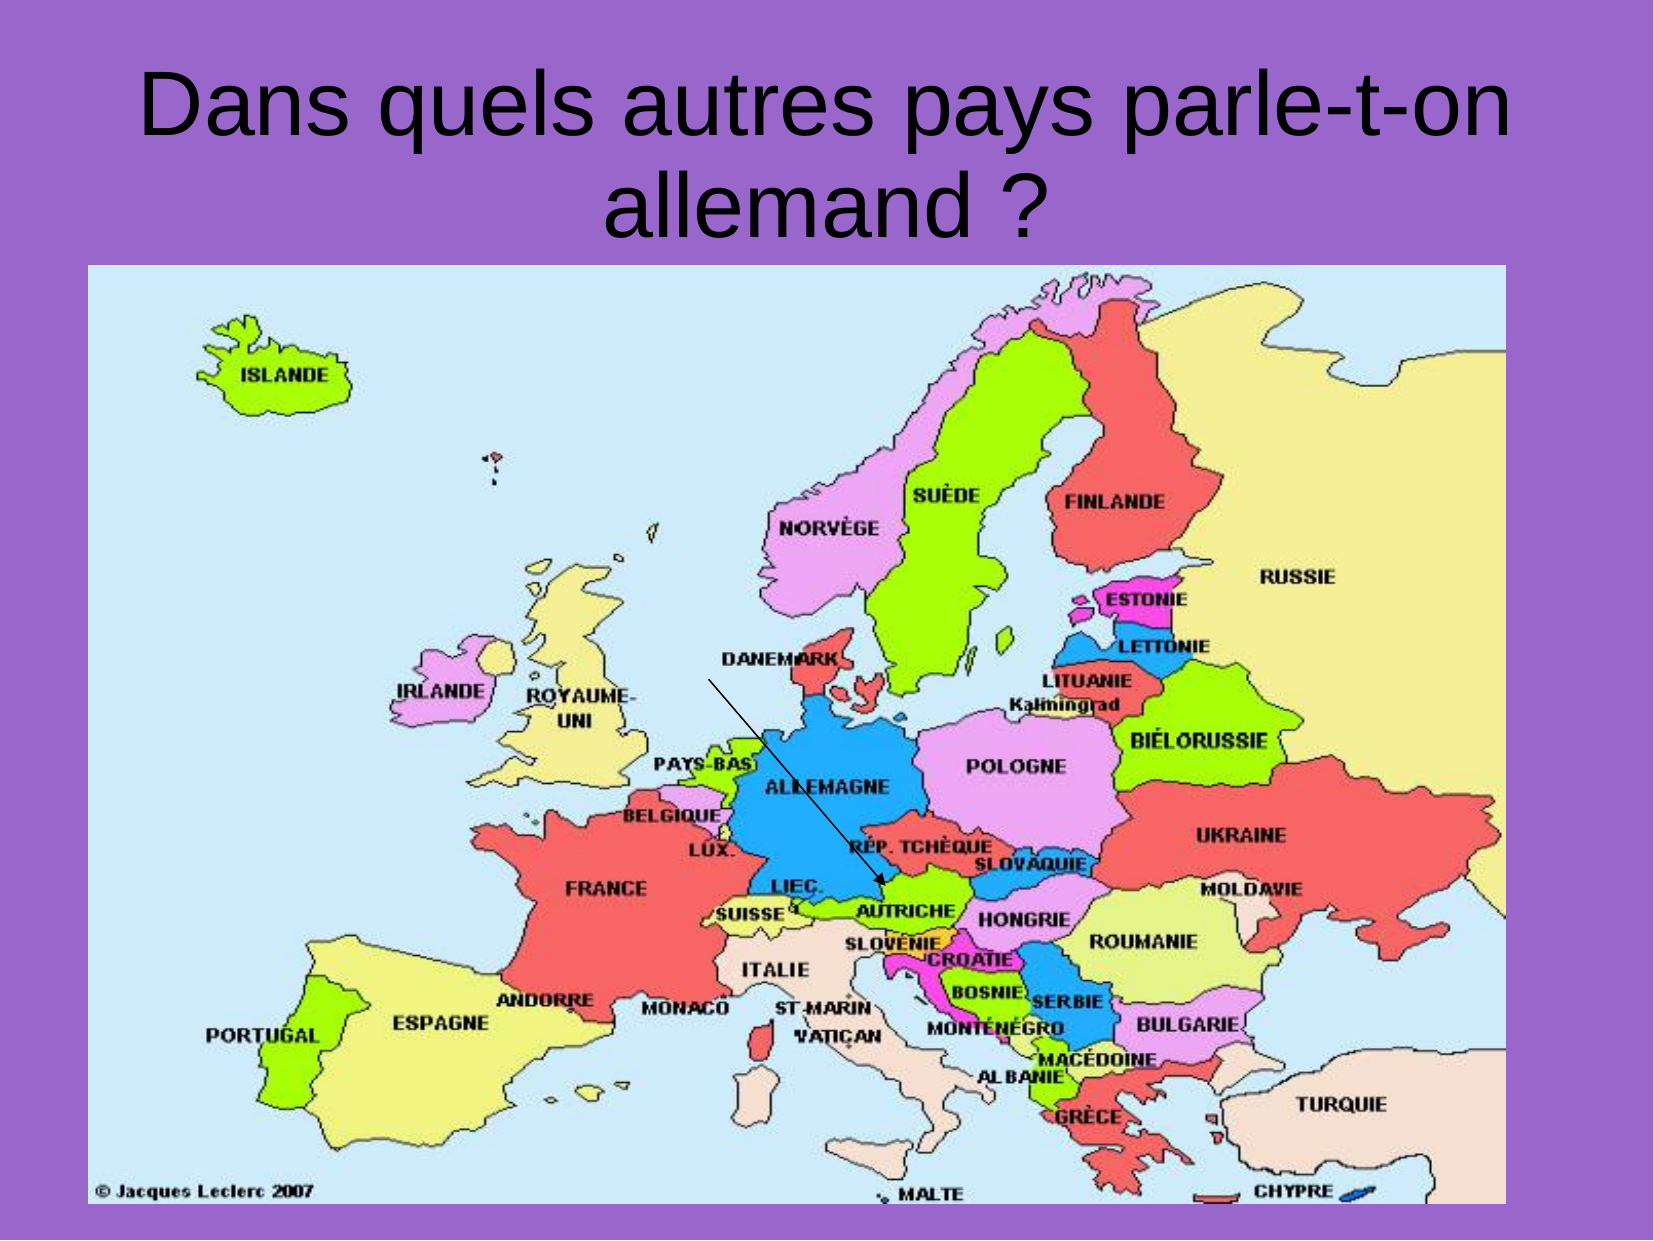

# Dans quels autres pays parle-t-on allemand ?